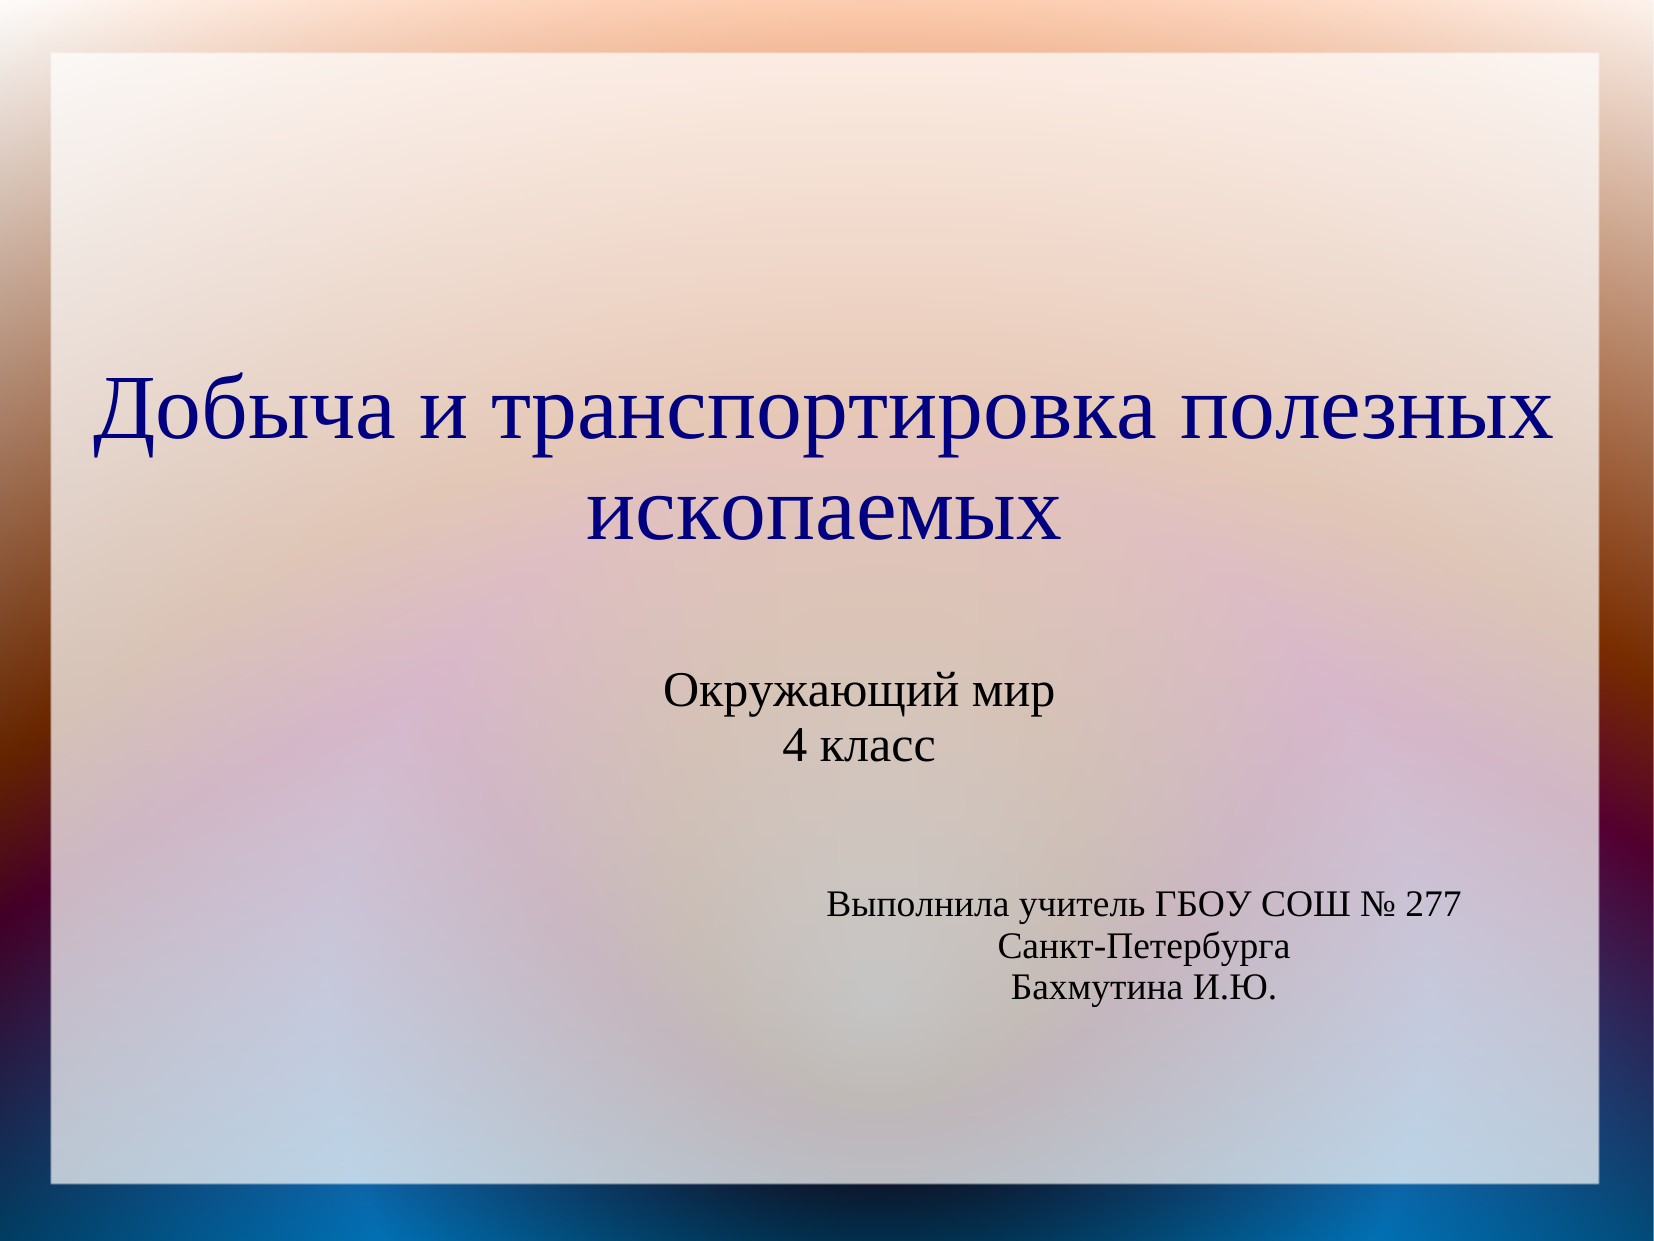

# Добыча и транспортировка полезных ископаемых
Окружающий мир
4 класс
 Выполнила учитель ГБОУ СОШ № 277
 Санкт-Петербурга
 Бахмутина И.Ю.